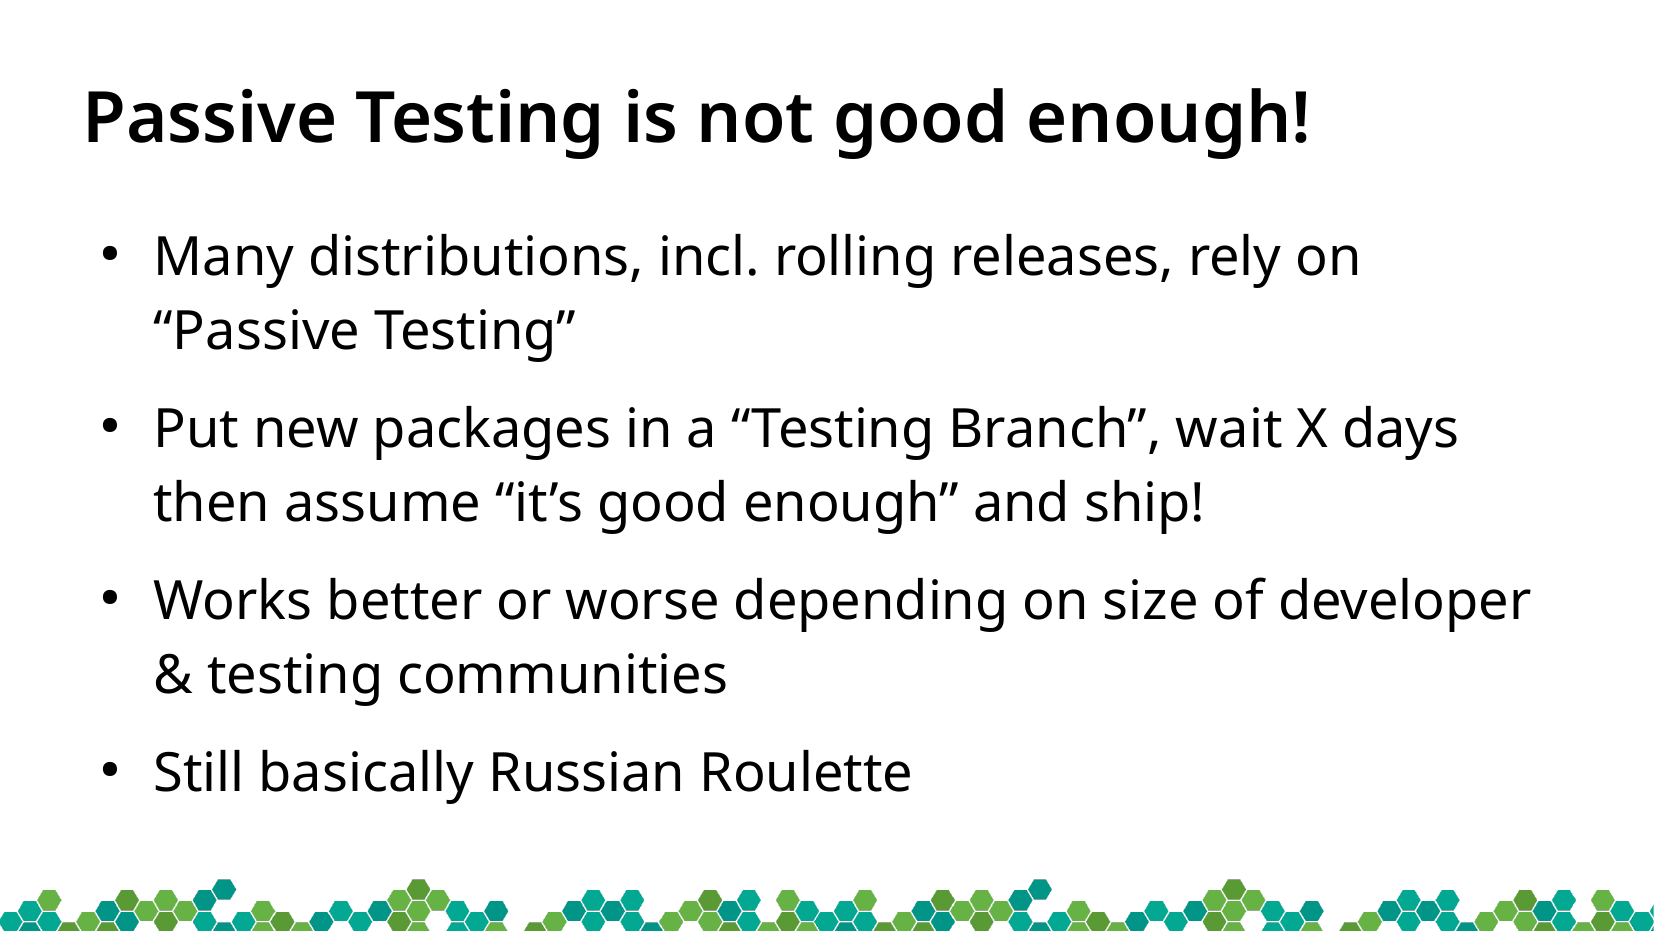

# Passive Testing is not good enough!
Many distributions, incl. rolling releases, rely on “Passive Testing”
Put new packages in a “Testing Branch”, wait X days then assume “it’s good enough” and ship!
Works better or worse depending on size of developer & testing communities
Still basically Russian Roulette